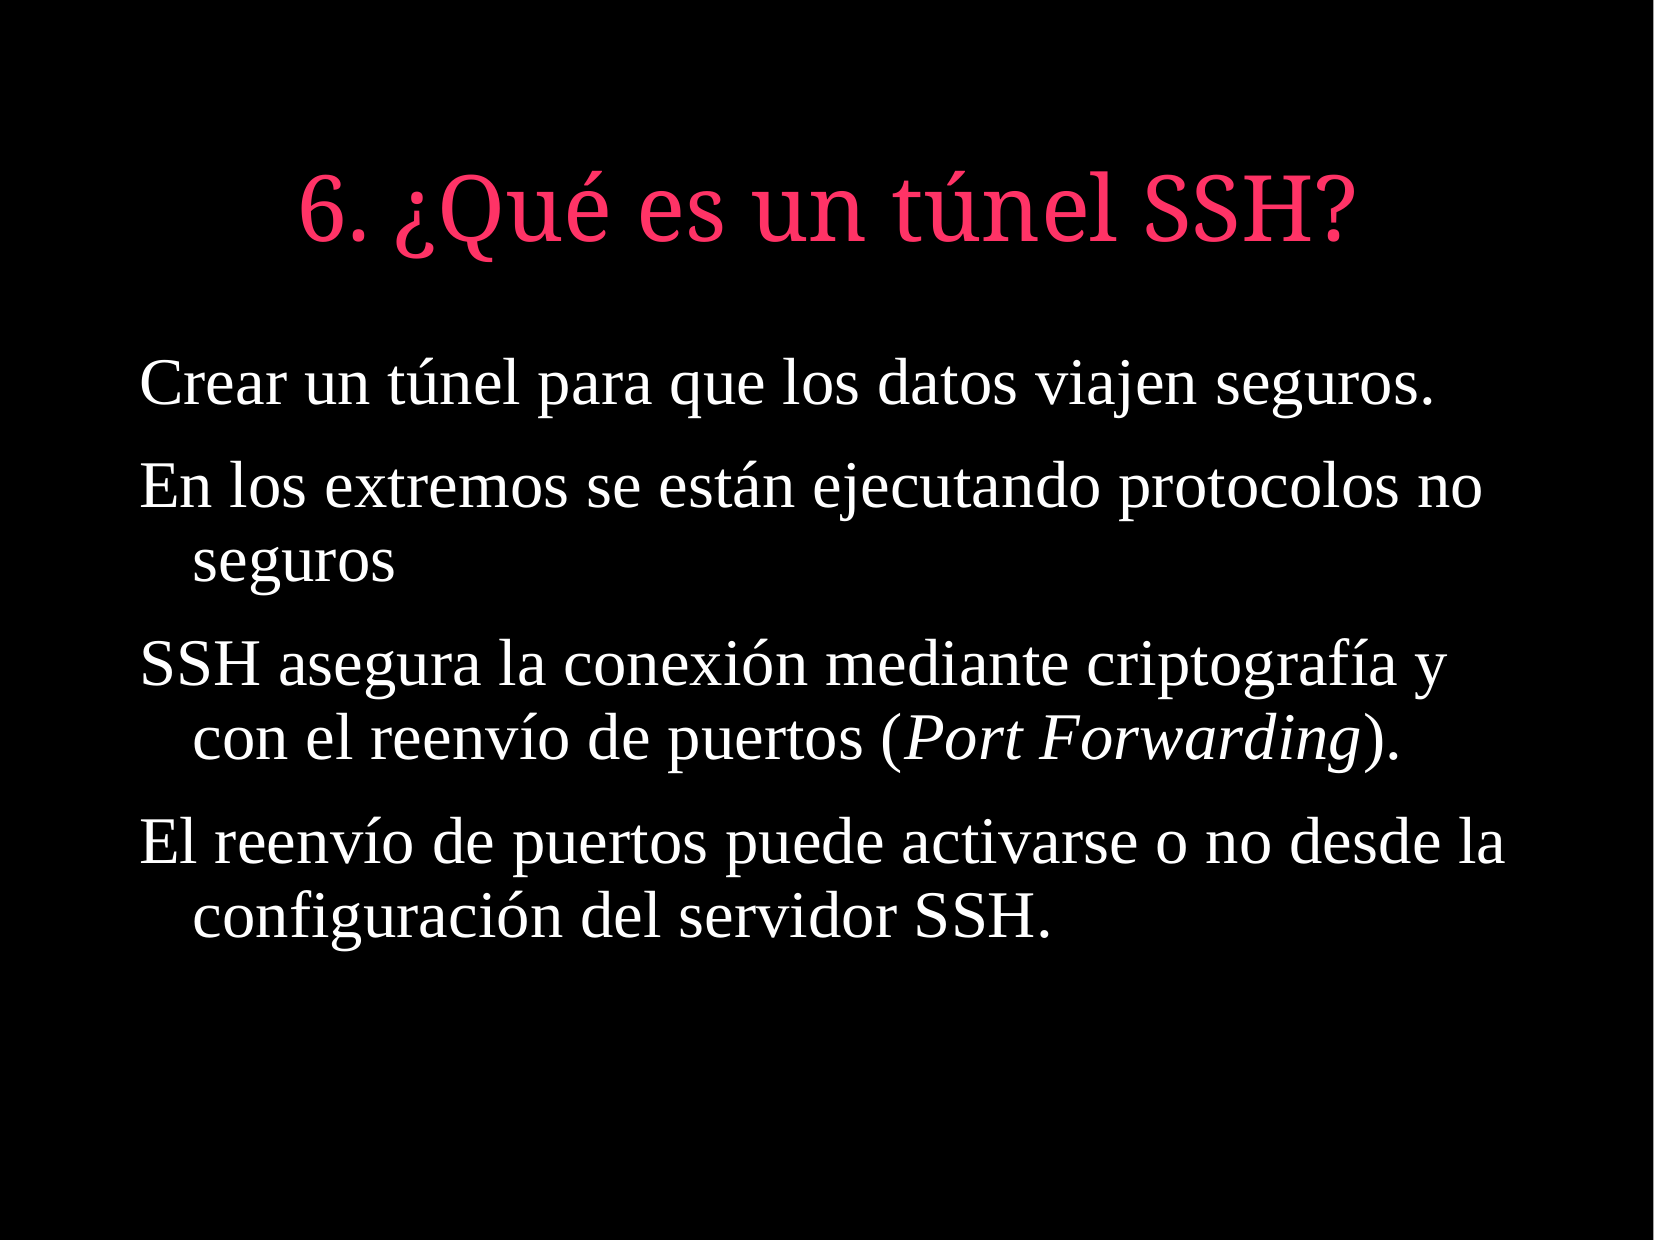

# 6. ¿Qué es un túnel SSH?
Crear un túnel para que los datos viajen seguros.
En los extremos se están ejecutando protocolos no seguros
SSH asegura la conexión mediante criptografía y con el reenvío de puertos (Port Forwarding).
El reenvío de puertos puede activarse o no desde la configuración del servidor SSH.